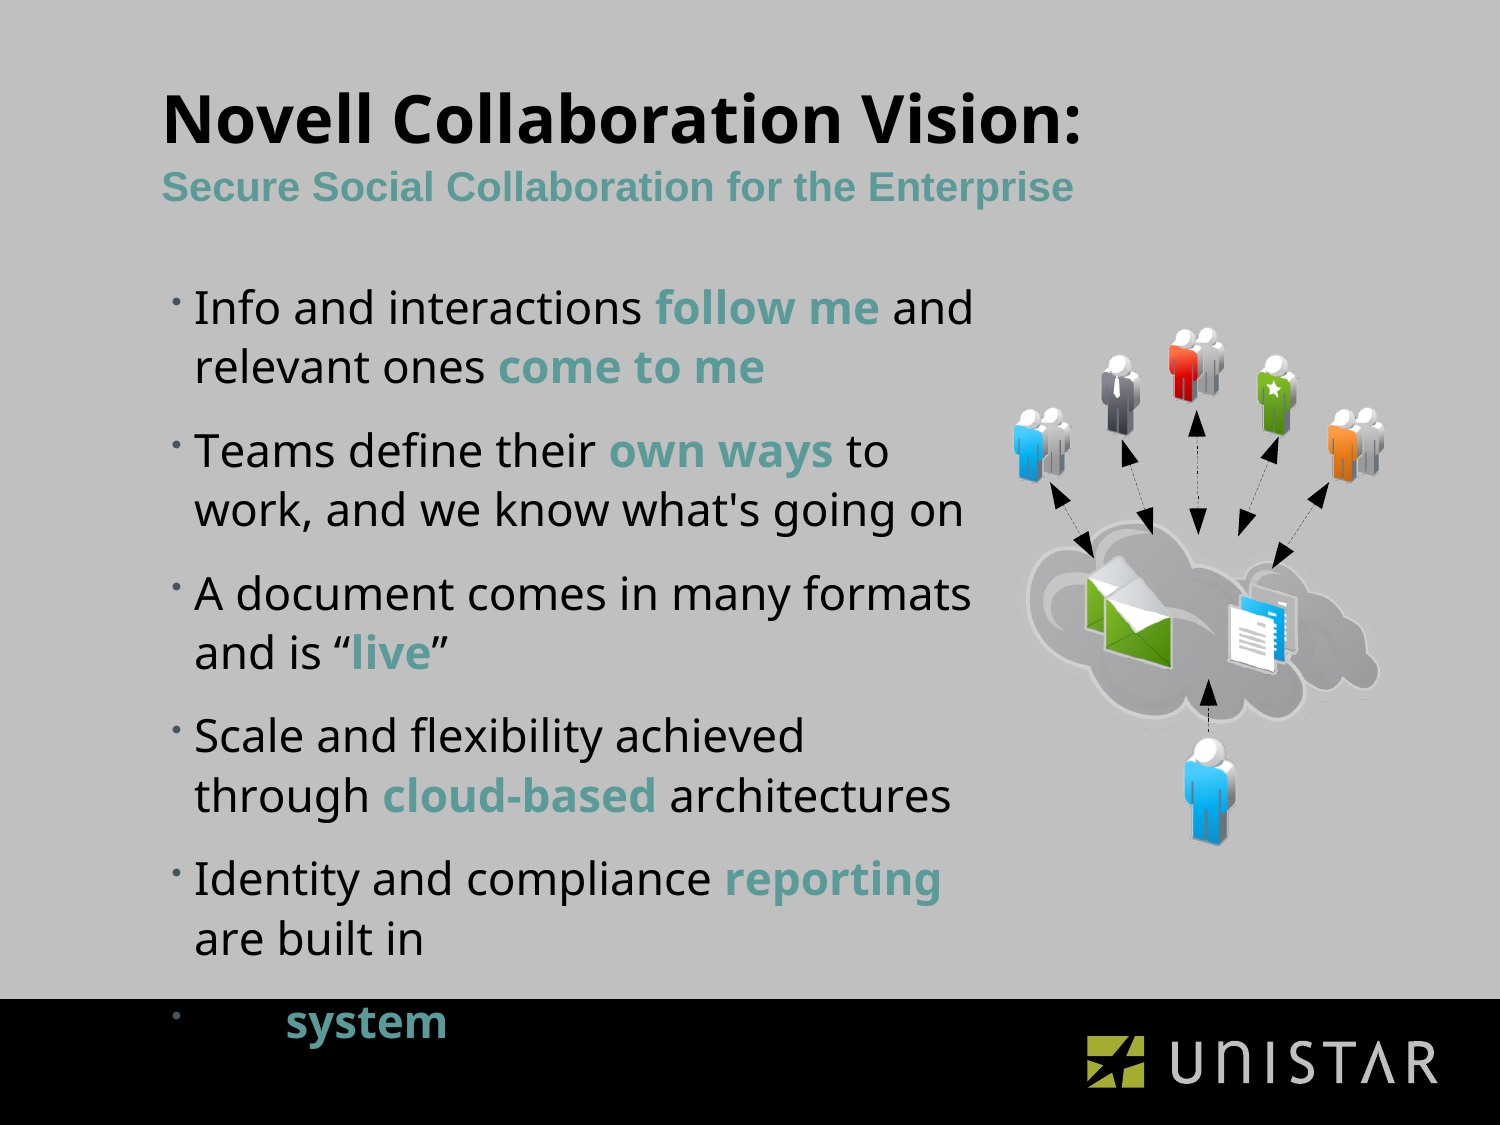

# Novell Collaboration Vision: Secure Social Collaboration for the Enterprise
Info and interactions follow me and relevant ones come to me
Teams define their own ways to work, and we know what's going on
A document comes in many formats and is “live”
Scale and flexibility achieved through cloud-based architectures
Identity and compliance reporting
are built in
The system stays out of people's way